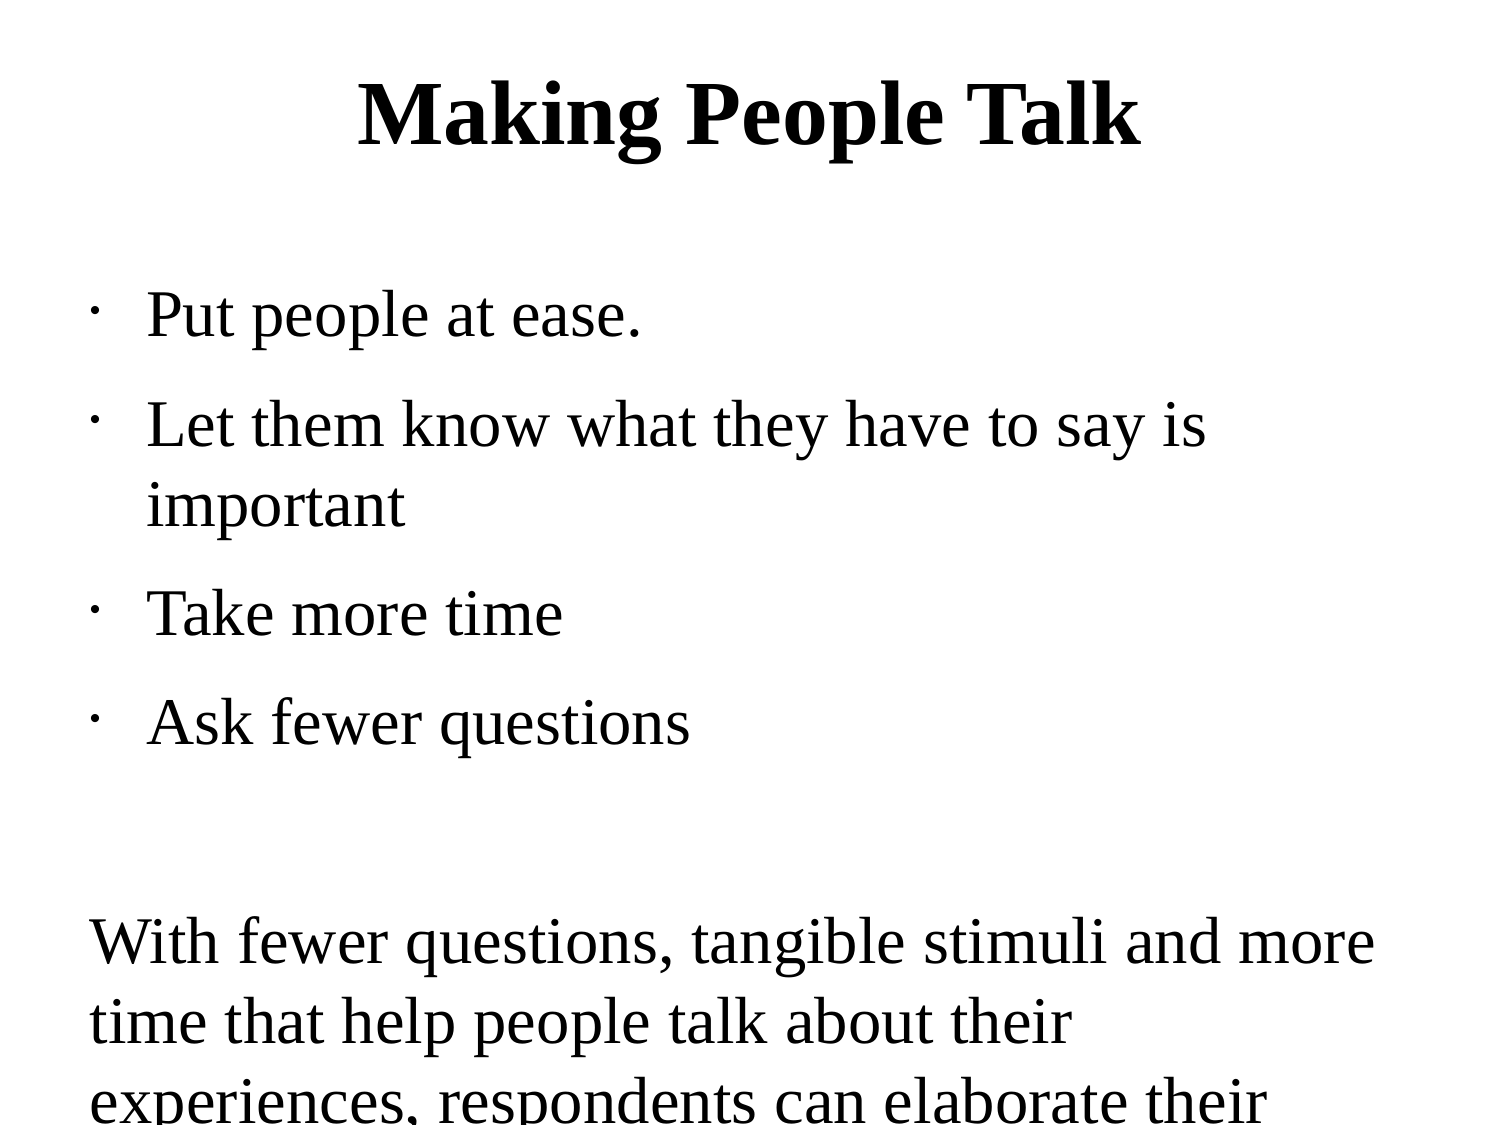

# Making People Talk
Put people at ease.
Let them know what they have to say is important
Take more time
Ask fewer questions
With fewer questions, tangible stimuli and more time that help people talk about their experiences, respondents can elaborate their answers, moderators can probe more effectively, and the pace becomes more relaxed and natural.